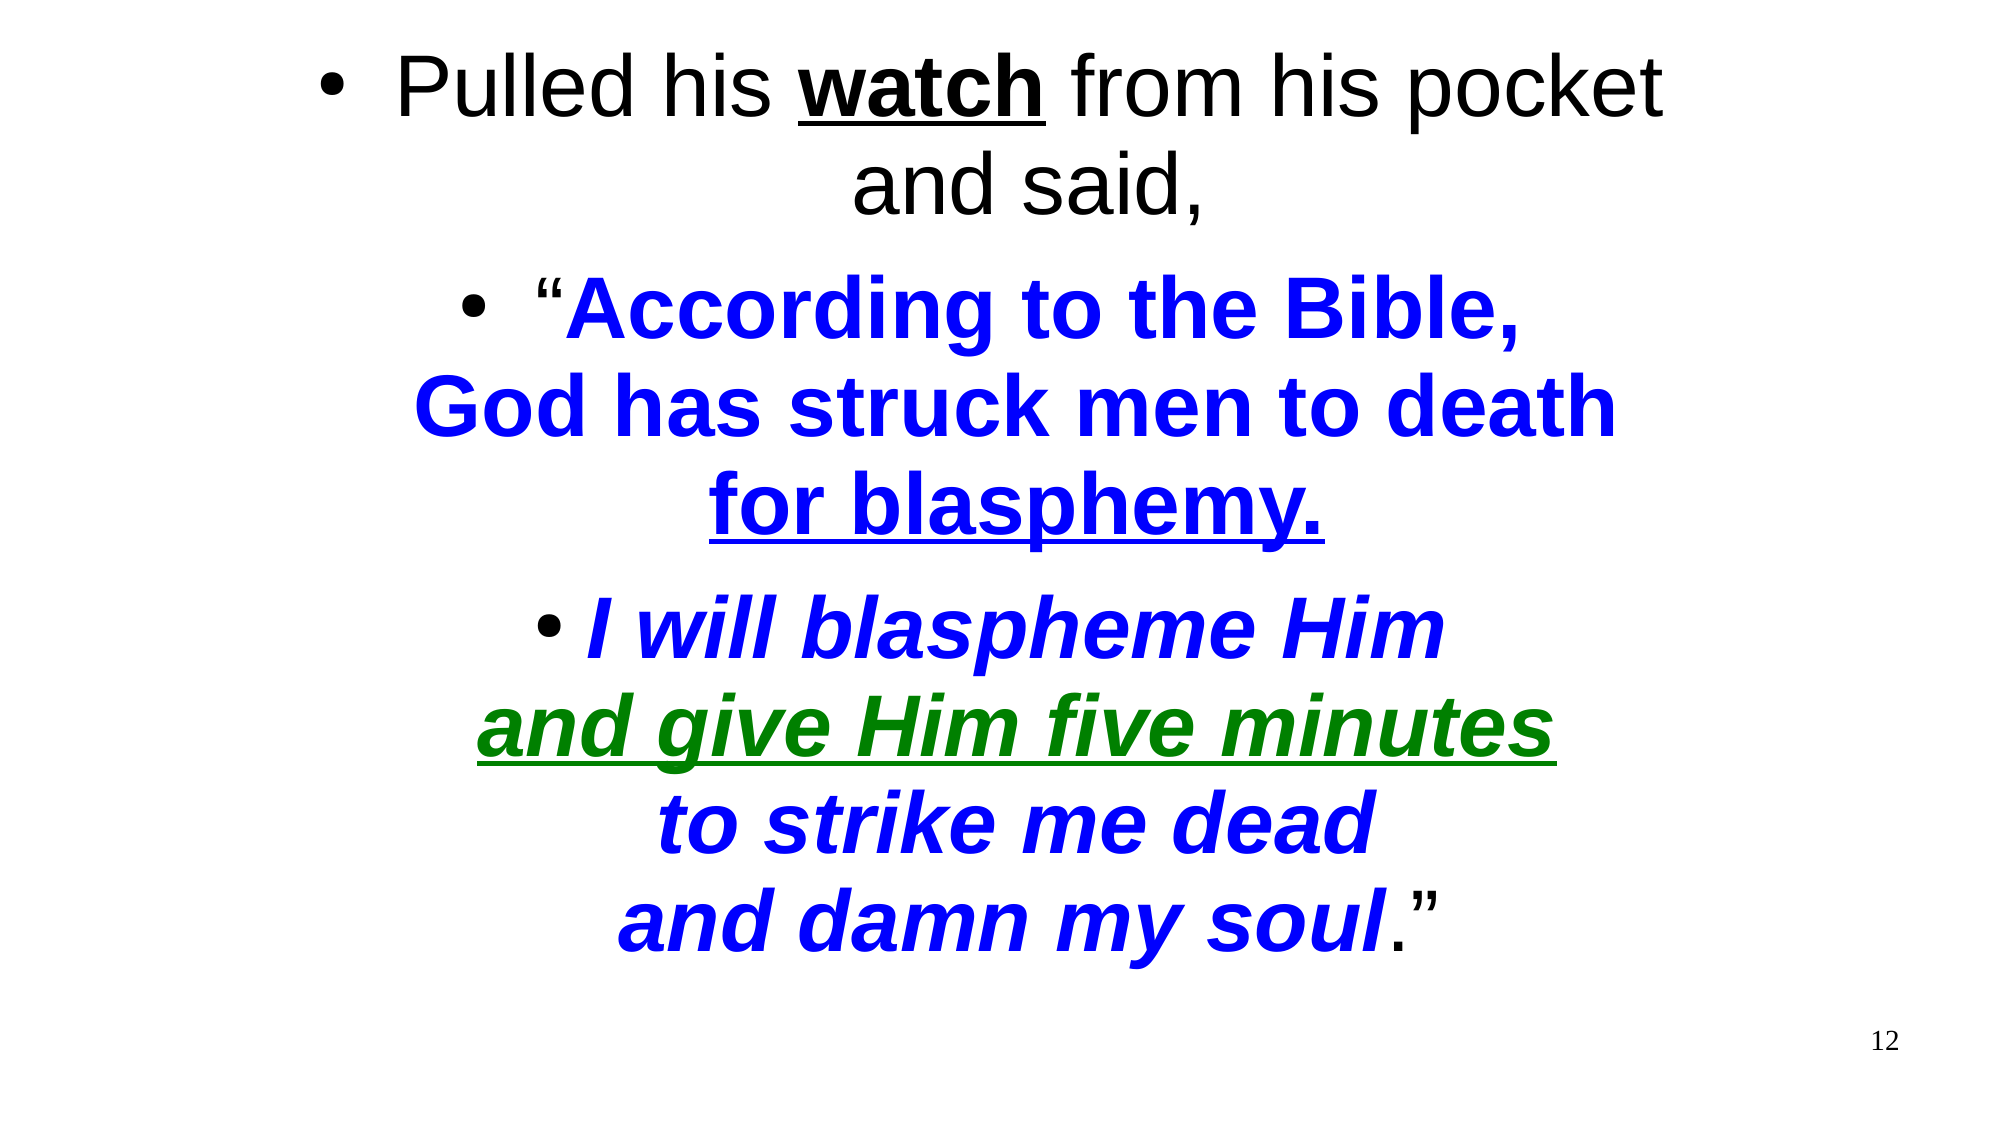

# Pulled his watch from his pocket and said,
 “According to the Bible,
God has struck men to death
for blasphemy.
I will blaspheme Him
and give Him five minutes
to strike me dead
and damn my soul.”
12